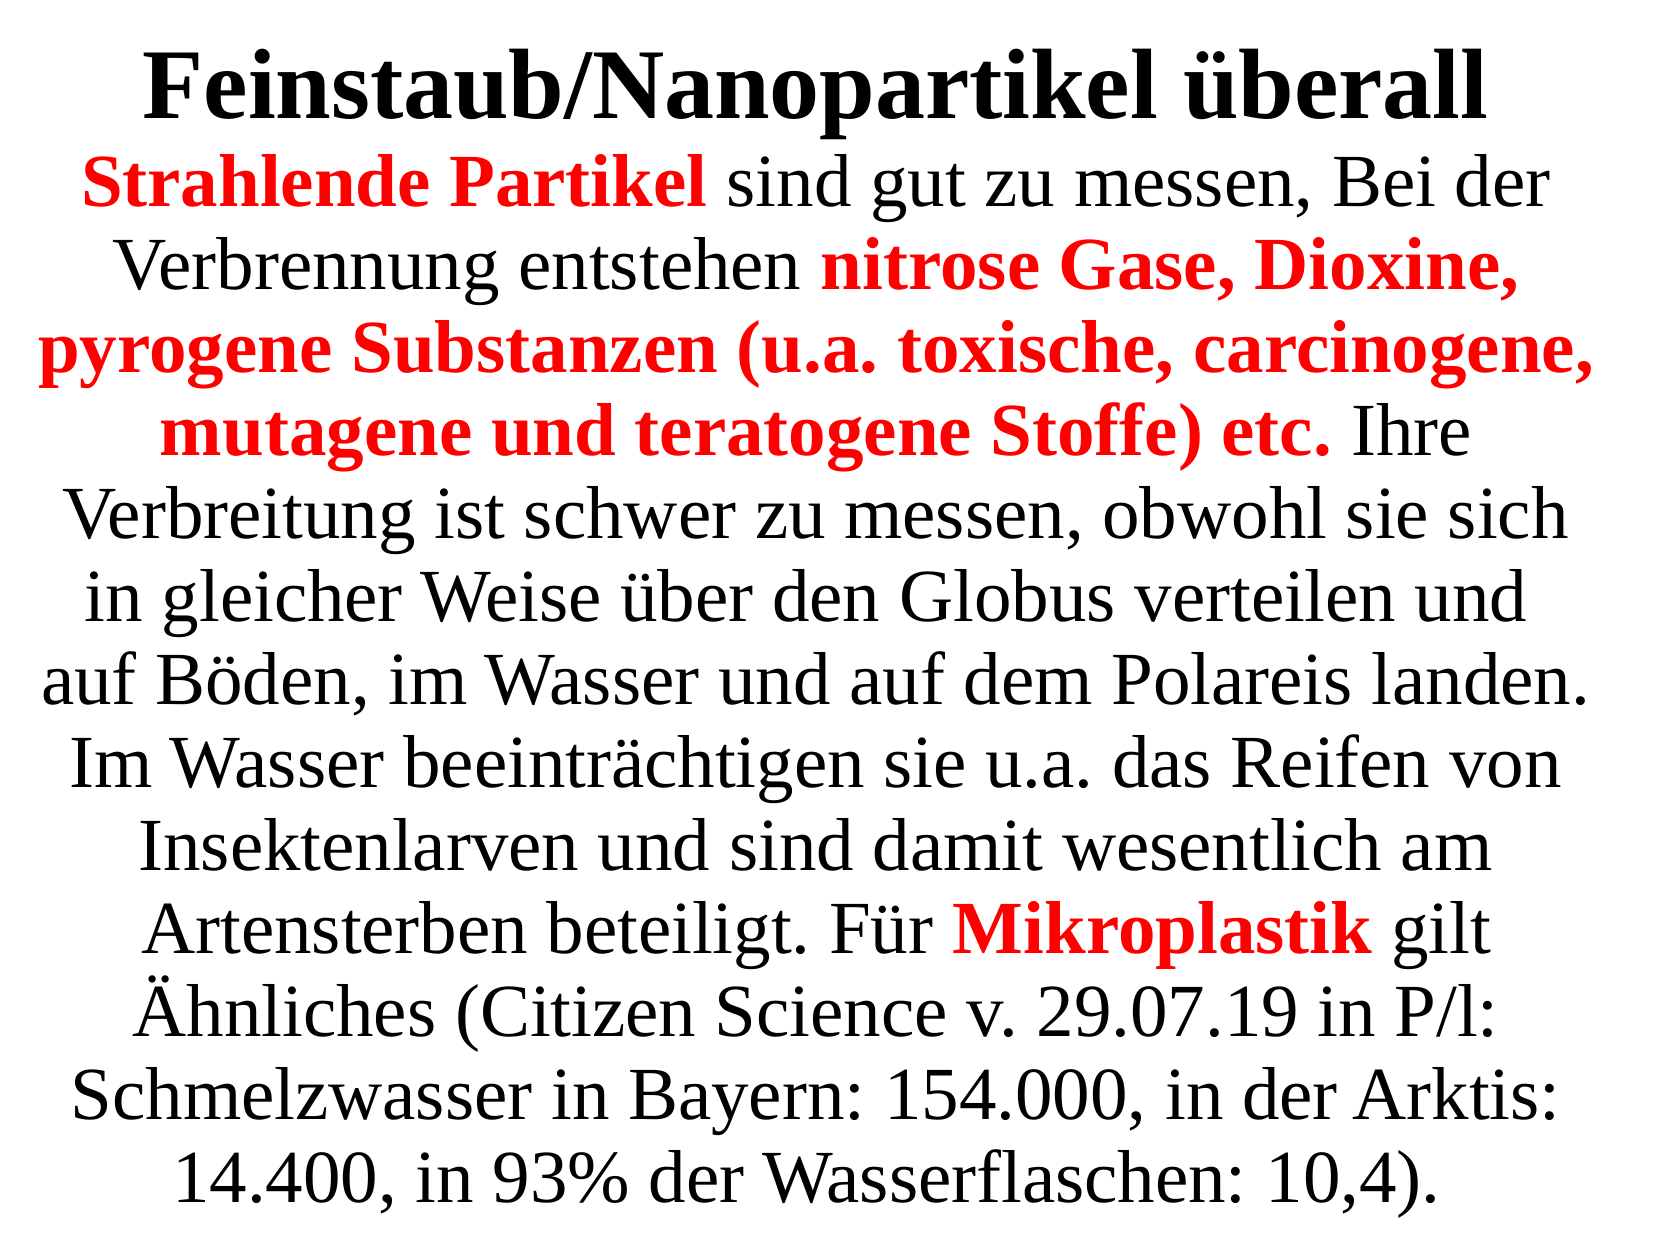

Feinstaub/Nanopartikel überall
Strahlende Partikel sind gut zu messen, Bei der Verbrennung entstehen nitrose Gase, Dioxine, pyrogene Substanzen (u.a. toxische, carcinogene, mutagene und teratogene Stoffe) etc. Ihre Verbreitung ist schwer zu messen, obwohl sie sich in gleicher Weise über den Globus verteilen und auf Böden, im Wasser und auf dem Polareis landen. Im Wasser beeinträchtigen sie u.a. das Reifen von Insektenlarven und sind damit wesentlich am Artensterben beteiligt. Für Mikroplastik gilt Ähnliches (Citizen Science v. 29.07.19 in P/l: Schmelzwasser in Bayern: 154.000, in der Arktis: 14.400, in 93% der Wasserflaschen: 10,4).